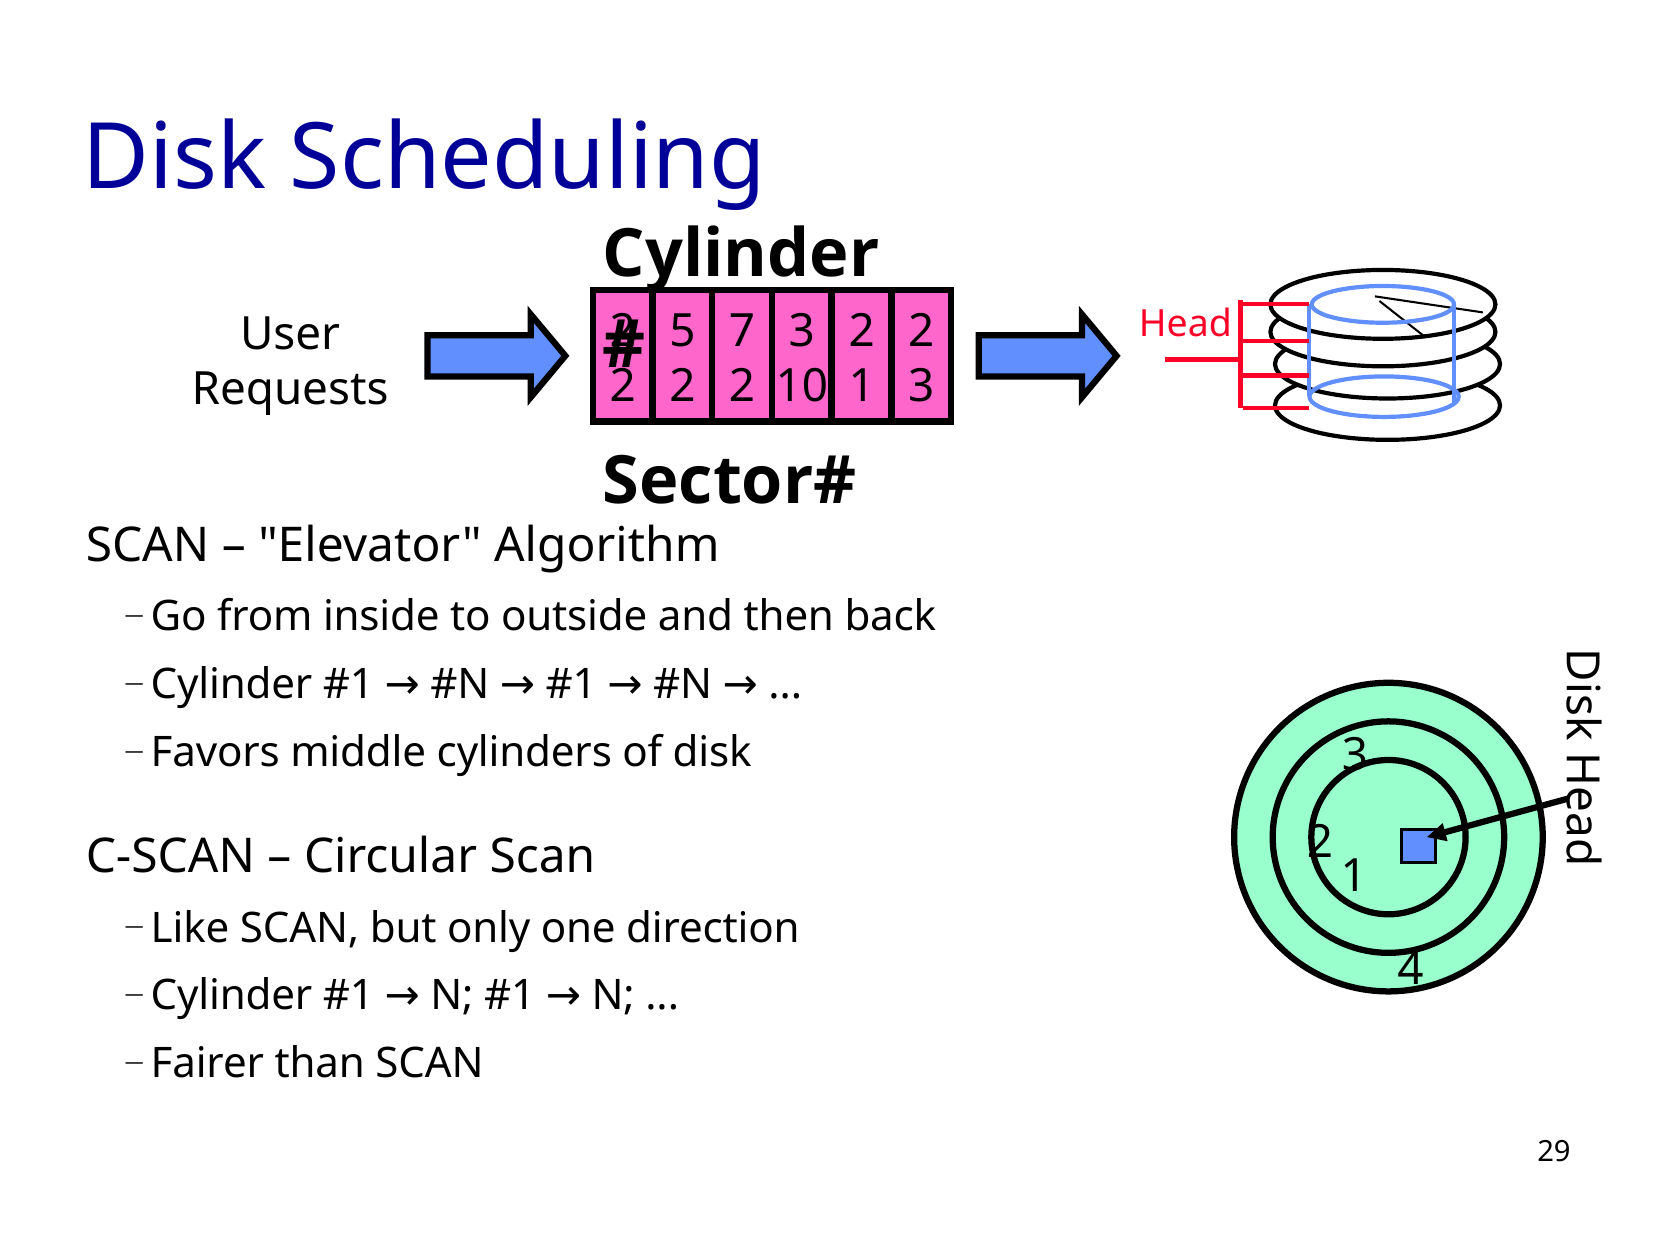

# Disk Scheduling
Cylinder#
2
2
5
2
7
2
3
10
2
1
2
3
User
Requests
Head
Sector#
SCAN – "Elevator" Algorithm
Go from inside to outside and then back
Cylinder #1 → #N → #1 → #N → ...
Favors middle cylinders of disk
C-SCAN – Circular Scan
Like SCAN, but only one direction
Cylinder #1 → N; #1 → N; ...
Fairer than SCAN
3
Disk Head
2
1
4
29